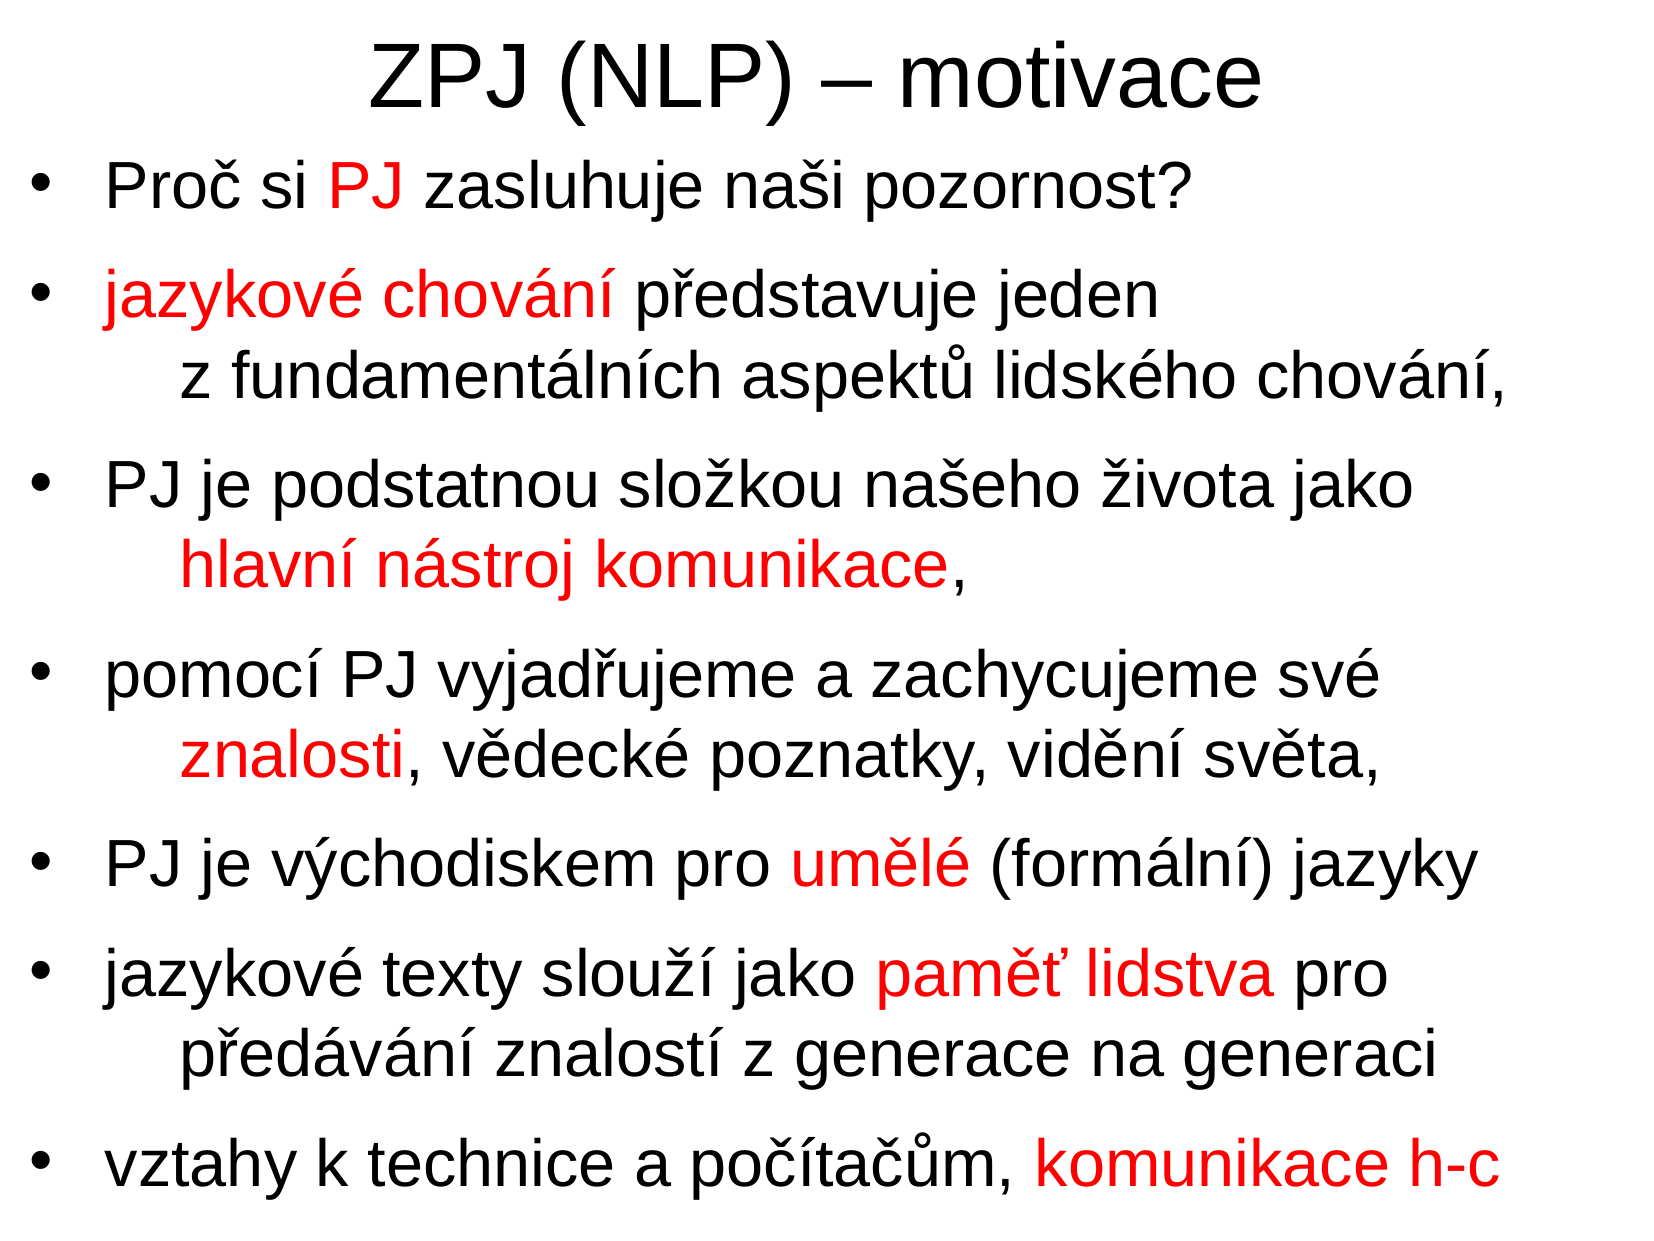

# ZPJ (NLP) – motivace
Proč si PJ zasluhuje naši pozornost?
jazykové chování představuje jeden z fundamentálních aspektů lidského chování,
PJ je podstatnou složkou našeho života jako hlavní nástroj komunikace,
pomocí PJ vyjadřujeme a zachycujeme své znalosti, vědecké poznatky, vidění světa,
PJ je východiskem pro umělé (formální) jazyky
jazykové texty slouží jako paměť lidstva pro předávání znalostí z generace na generaci
vztahy k technice a počítačům, komunikace h-c